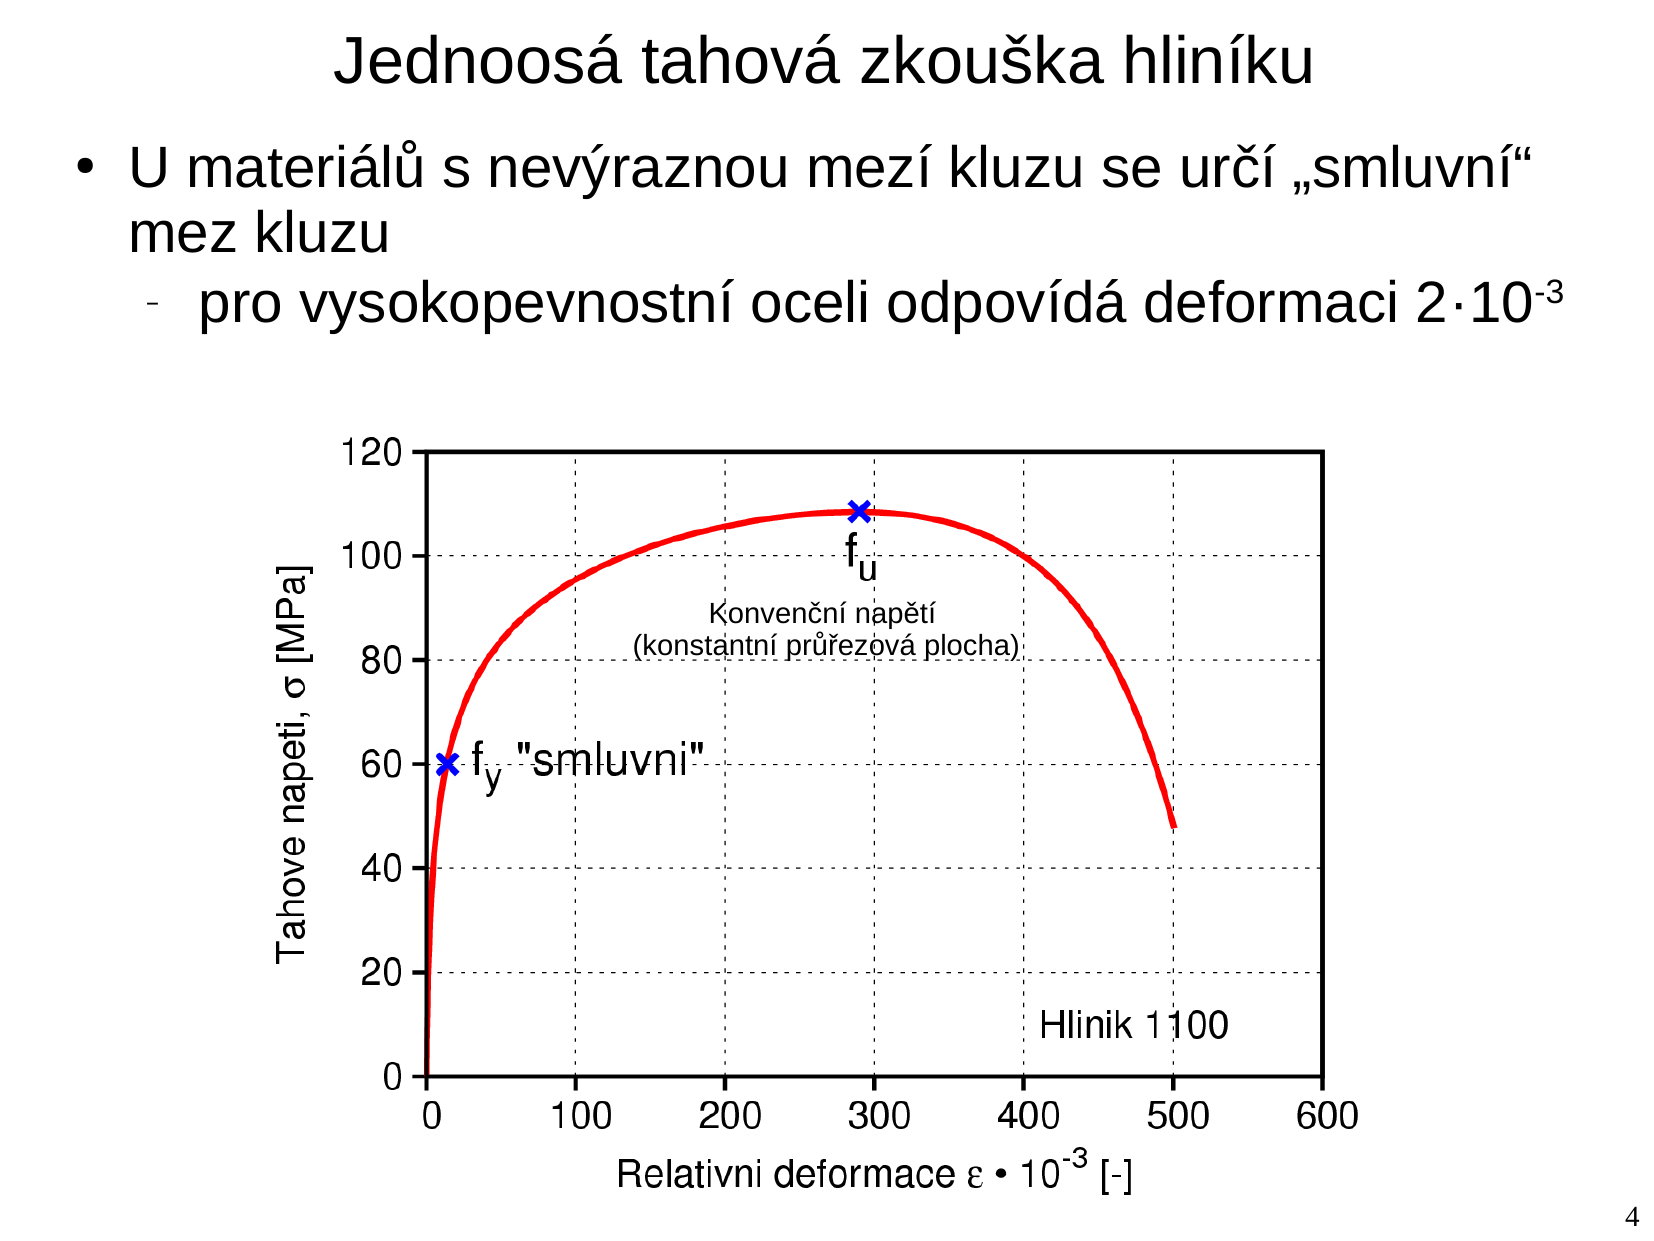

# Jednoosá tahová zkouška hliníku
U materiálů s nevýraznou mezí kluzu se určí „smluvní“ mez kluzu
pro vysokopevnostní oceli odpovídá deformaci 2·10-3
Konvenční napětí
(konstantní průřezová plocha)
4